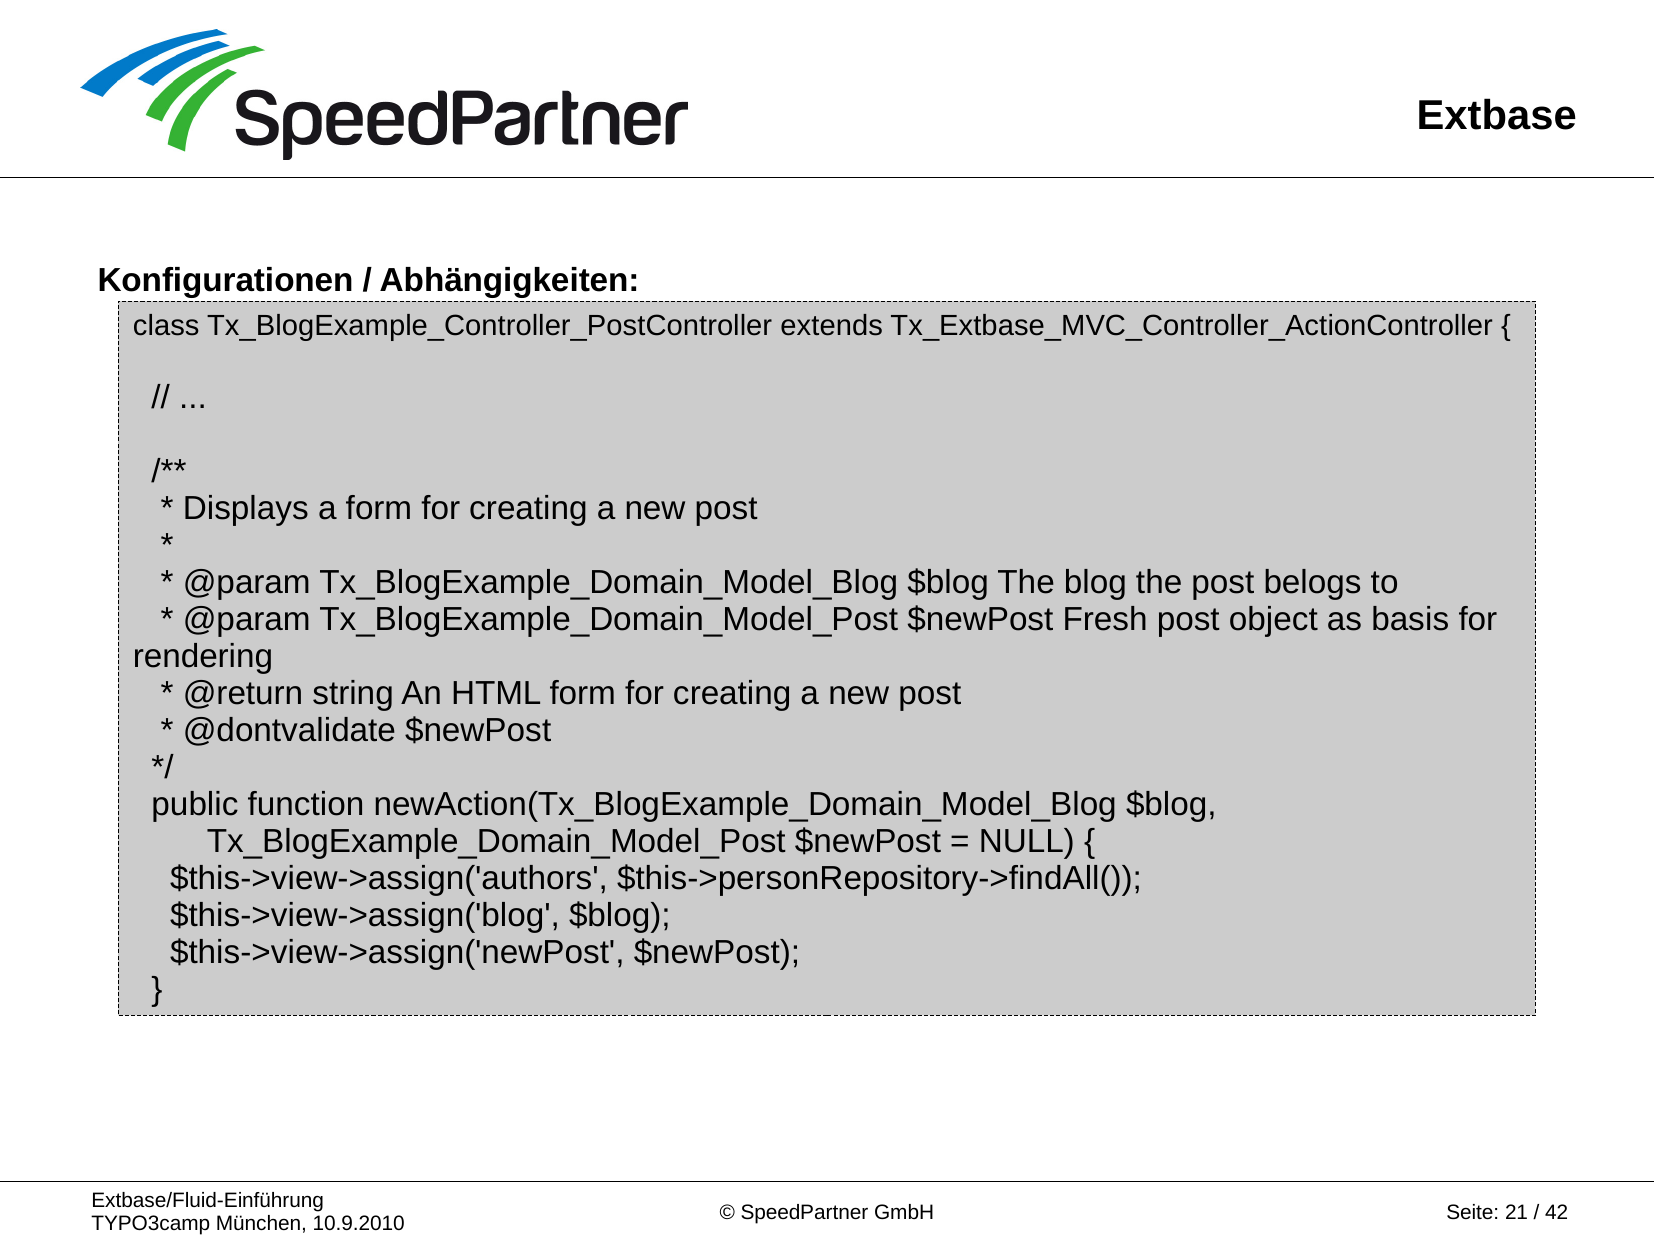

# Extbase
Konfigurationen / Abhängigkeiten:
class Tx_BlogExample_Controller_PostController extends Tx_Extbase_MVC_Controller_ActionController {
 // ...
 /**
 * Displays a form for creating a new post
 *
 * @param Tx_BlogExample_Domain_Model_Blog $blog The blog the post belogs to
 * @param Tx_BlogExample_Domain_Model_Post $newPost Fresh post object as basis for rendering
 * @return string An HTML form for creating a new post
 * @dontvalidate $newPost
 */
 public function newAction(Tx_BlogExample_Domain_Model_Blog $blog,
 Tx_BlogExample_Domain_Model_Post $newPost = NULL) {
 $this->view->assign('authors', $this->personRepository->findAll());
 $this->view->assign('blog', $blog);
 $this->view->assign('newPost', $newPost);
 }